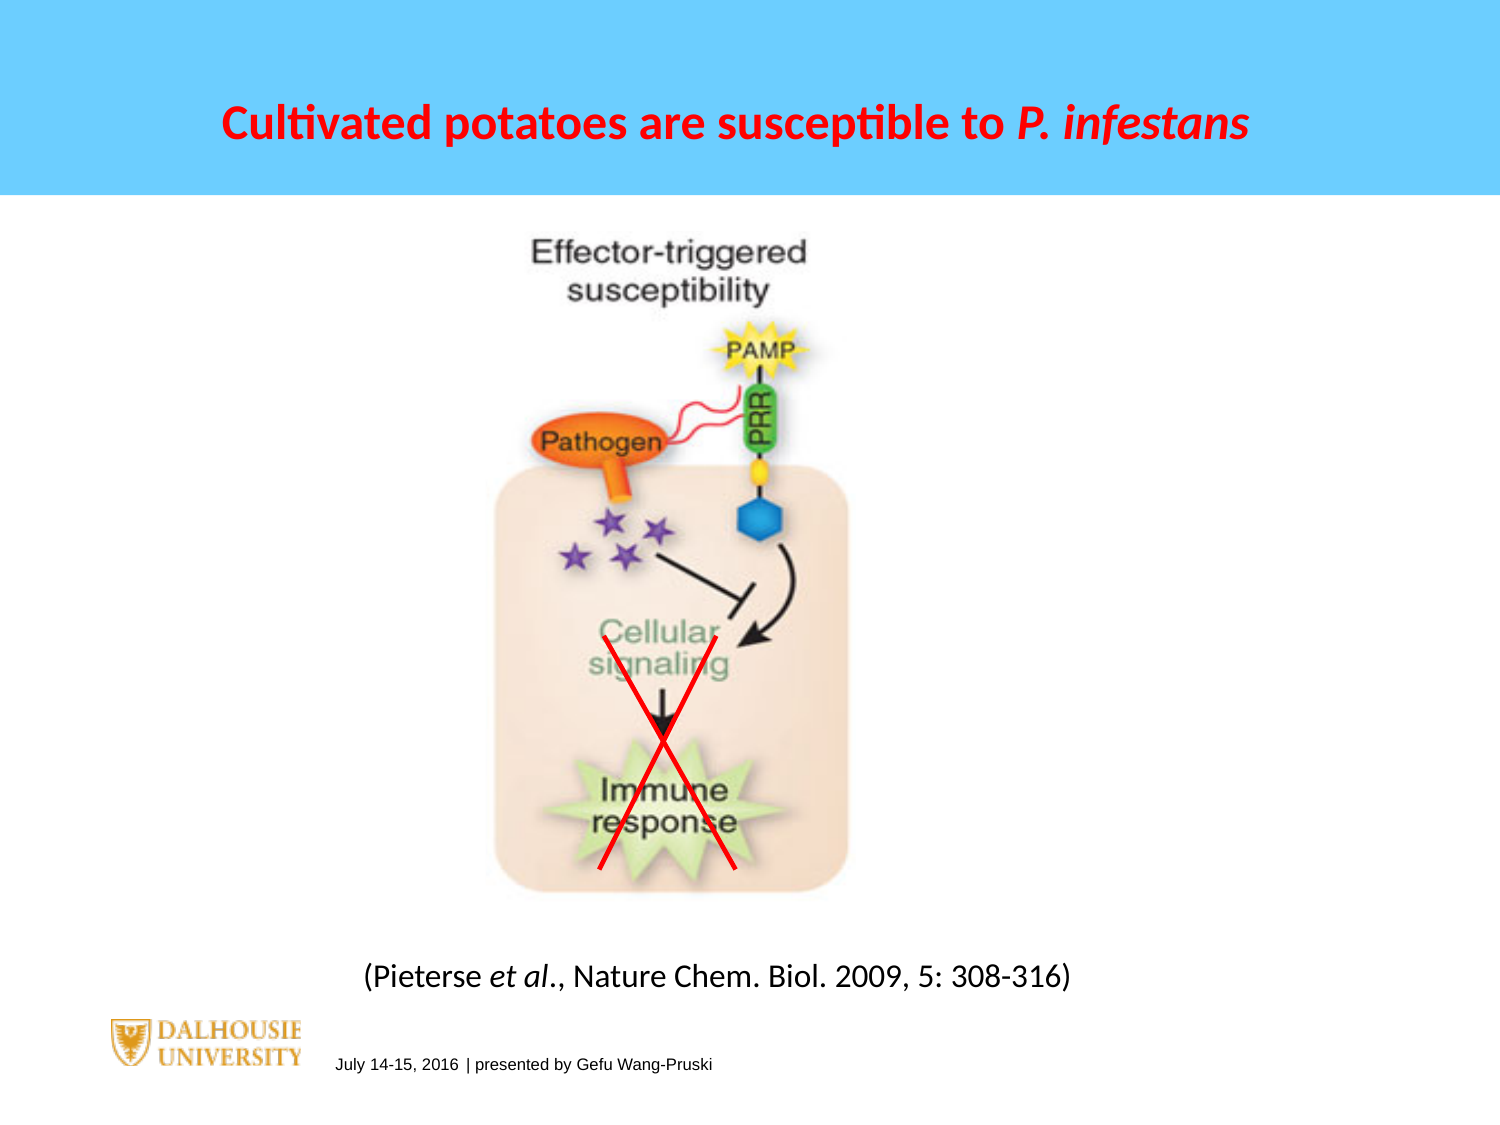

Cultivated potatoes are susceptible to P. infestans
(Pieterse et al., Nature Chem. Biol. 2009, 5: 308-316)